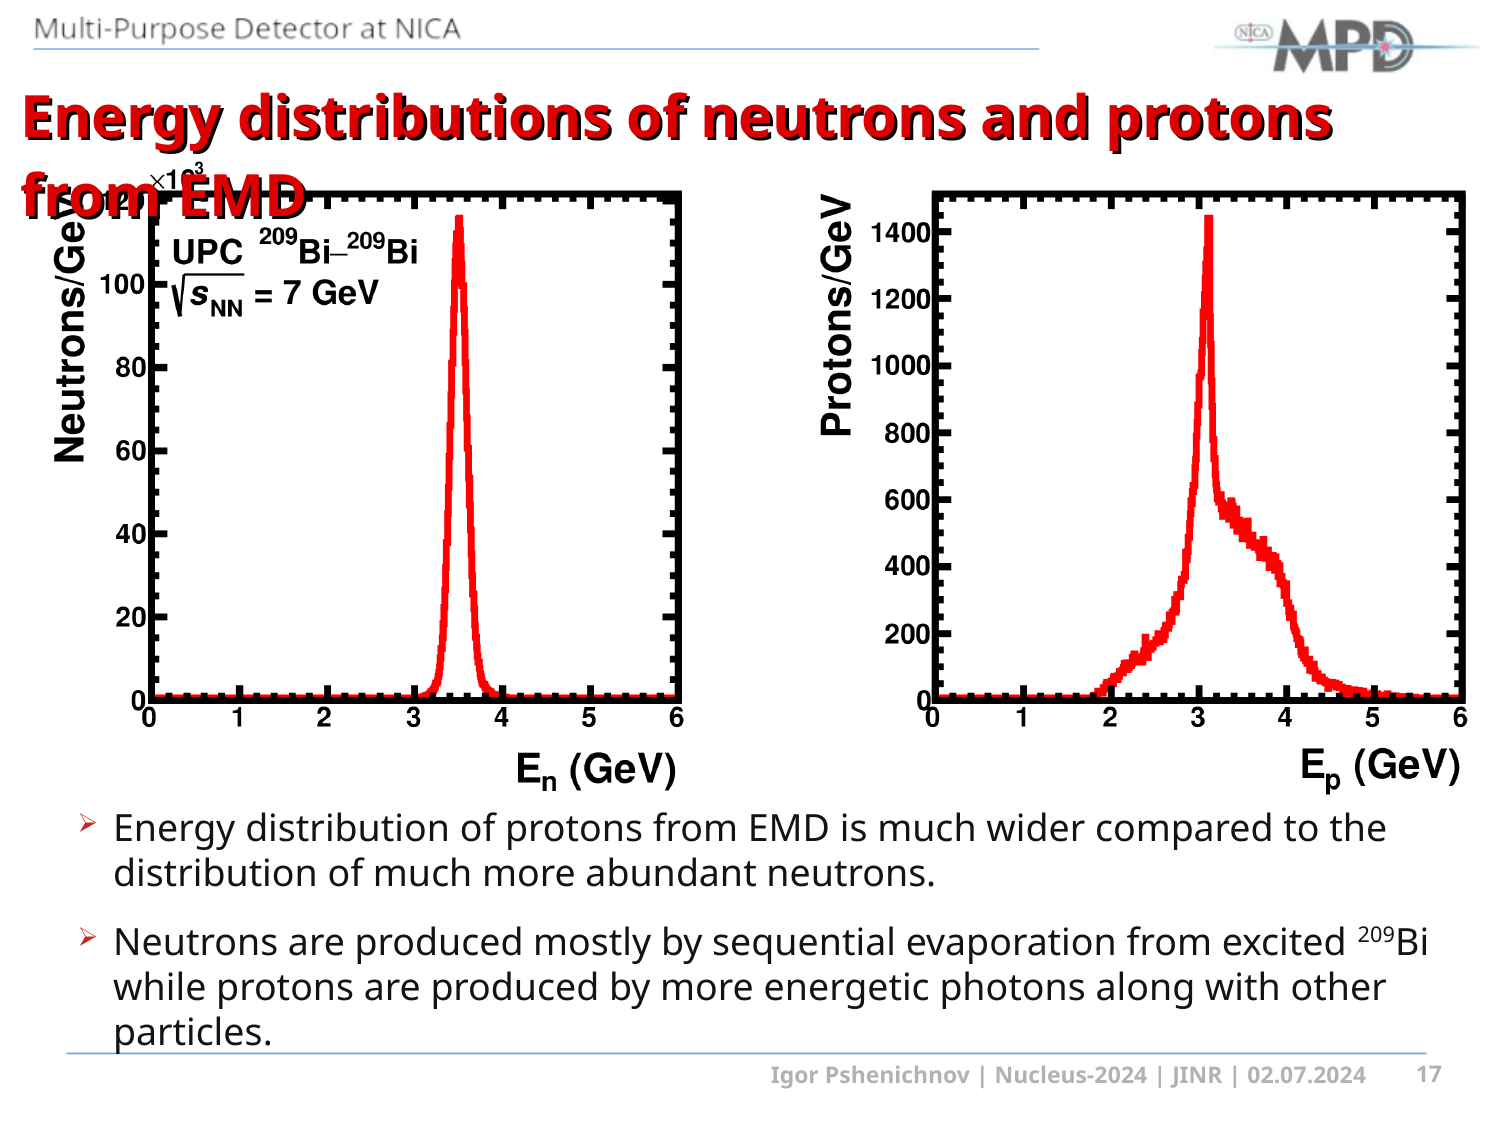

Energy distributions of neutrons and protons from EMD
# Energy distribution of protons from EMD is much wider compared to the distribution of much more abundant neutrons.
Neutrons are produced mostly by sequential evaporation from excited 209Bi while protons are produced by more energetic photons along with other particles.
 Igor Pshenichnov | Nucleus-2024 | JINR | 02.07.2024